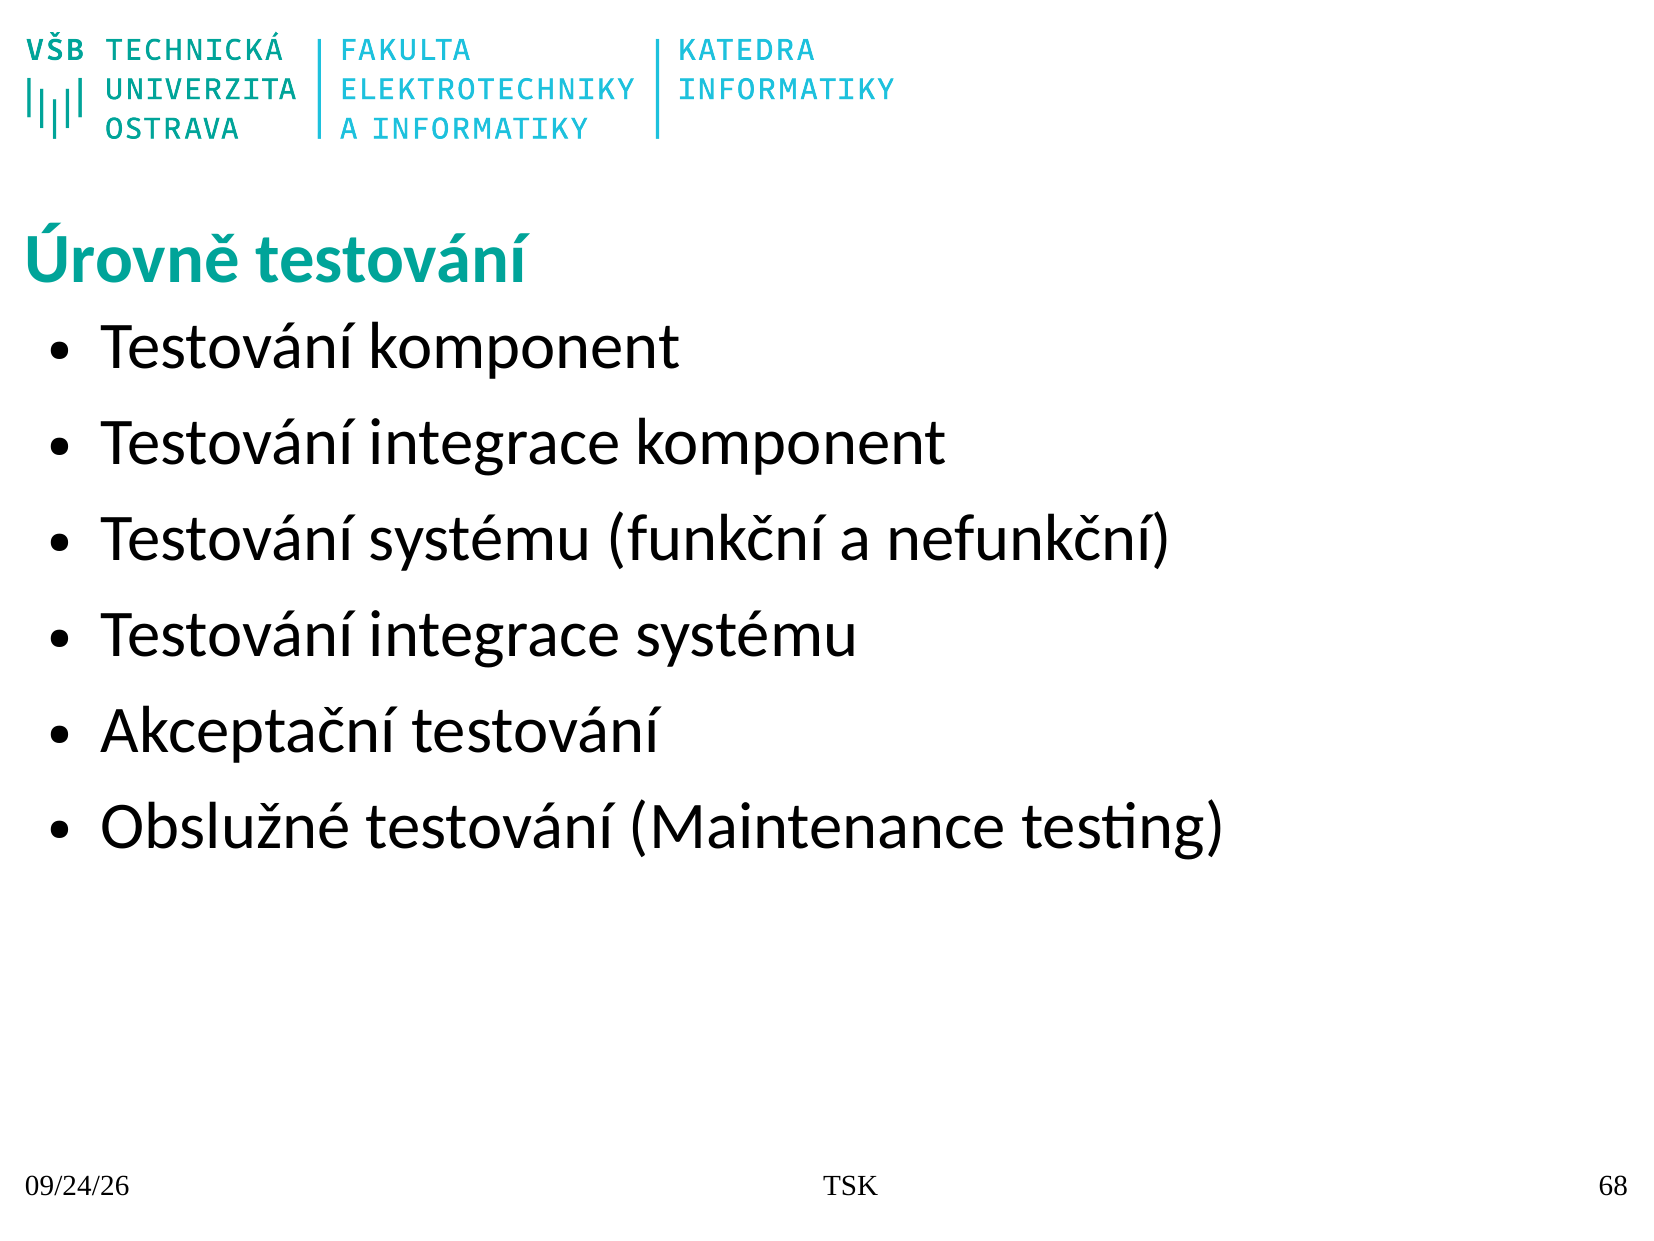

# Úrovně testování
Testování komponent
Testování integrace komponent
Testování systému (funkční a nefunkční)
Testování integrace systému
Akceptační testování
Obslužné testování (Maintenance testing)
TSK
68